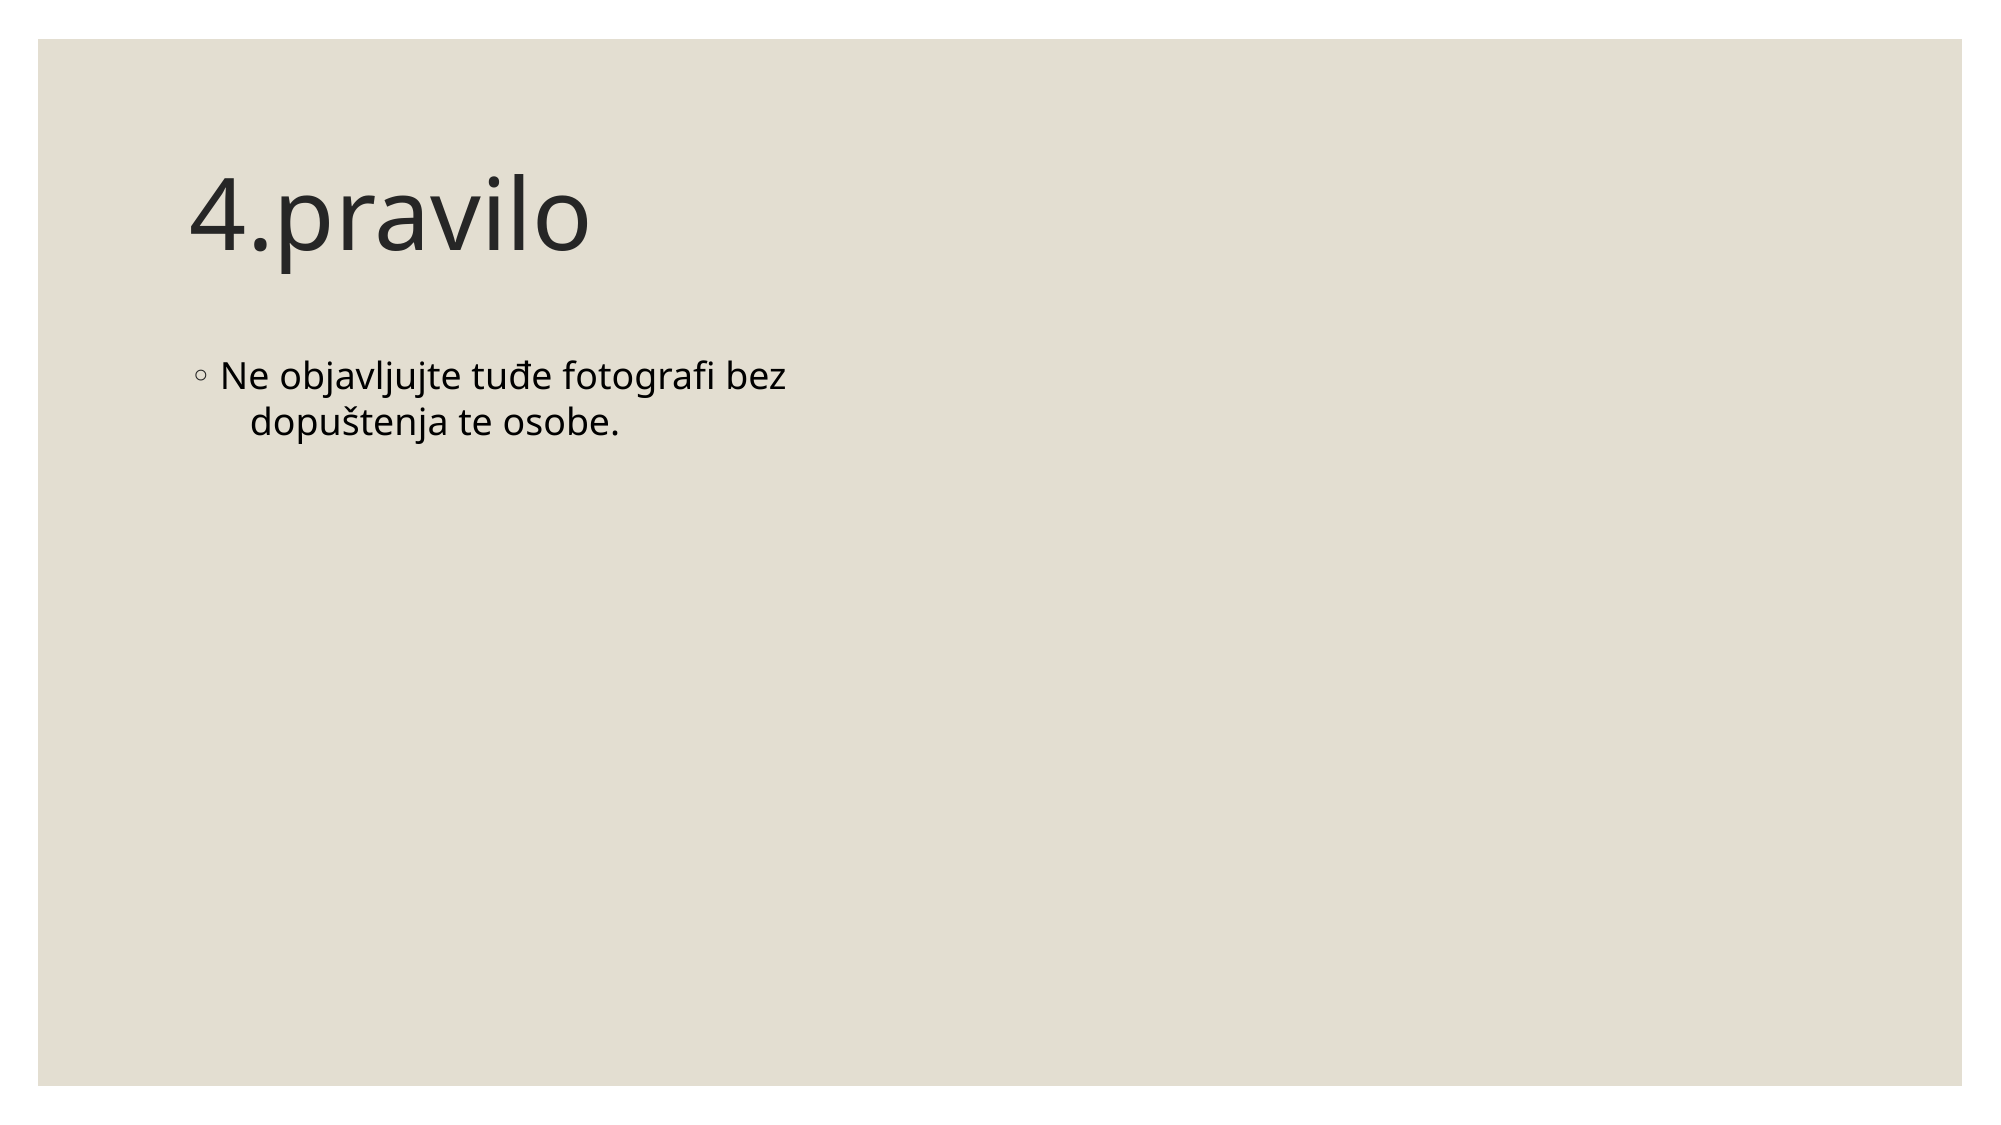

# 4.pravilo
Ne objavljujte tuđe fotografi bez dopuštenja te osobe.